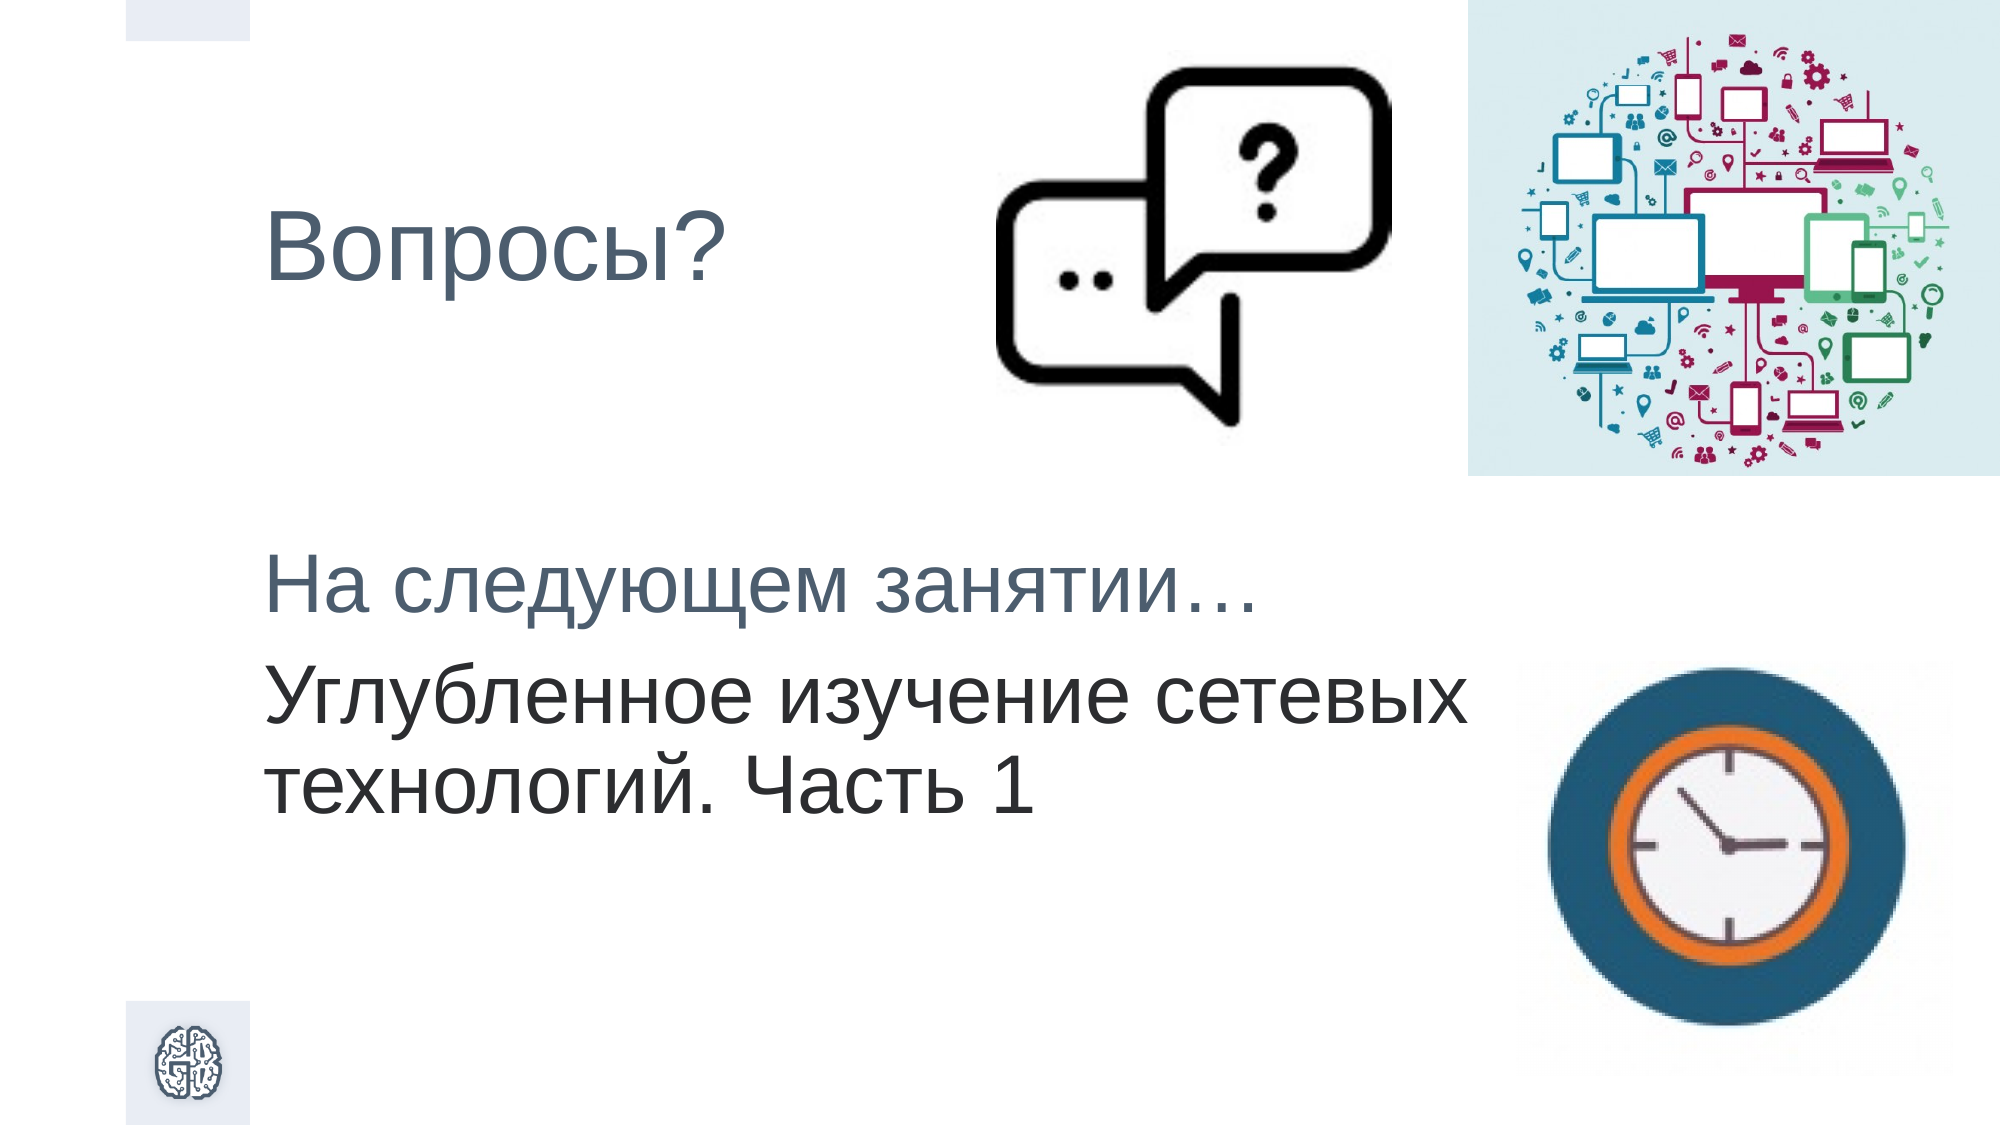

# Вопросы?
На следующем занятии…
Углубленное изучение сетевых технологий. Часть 1